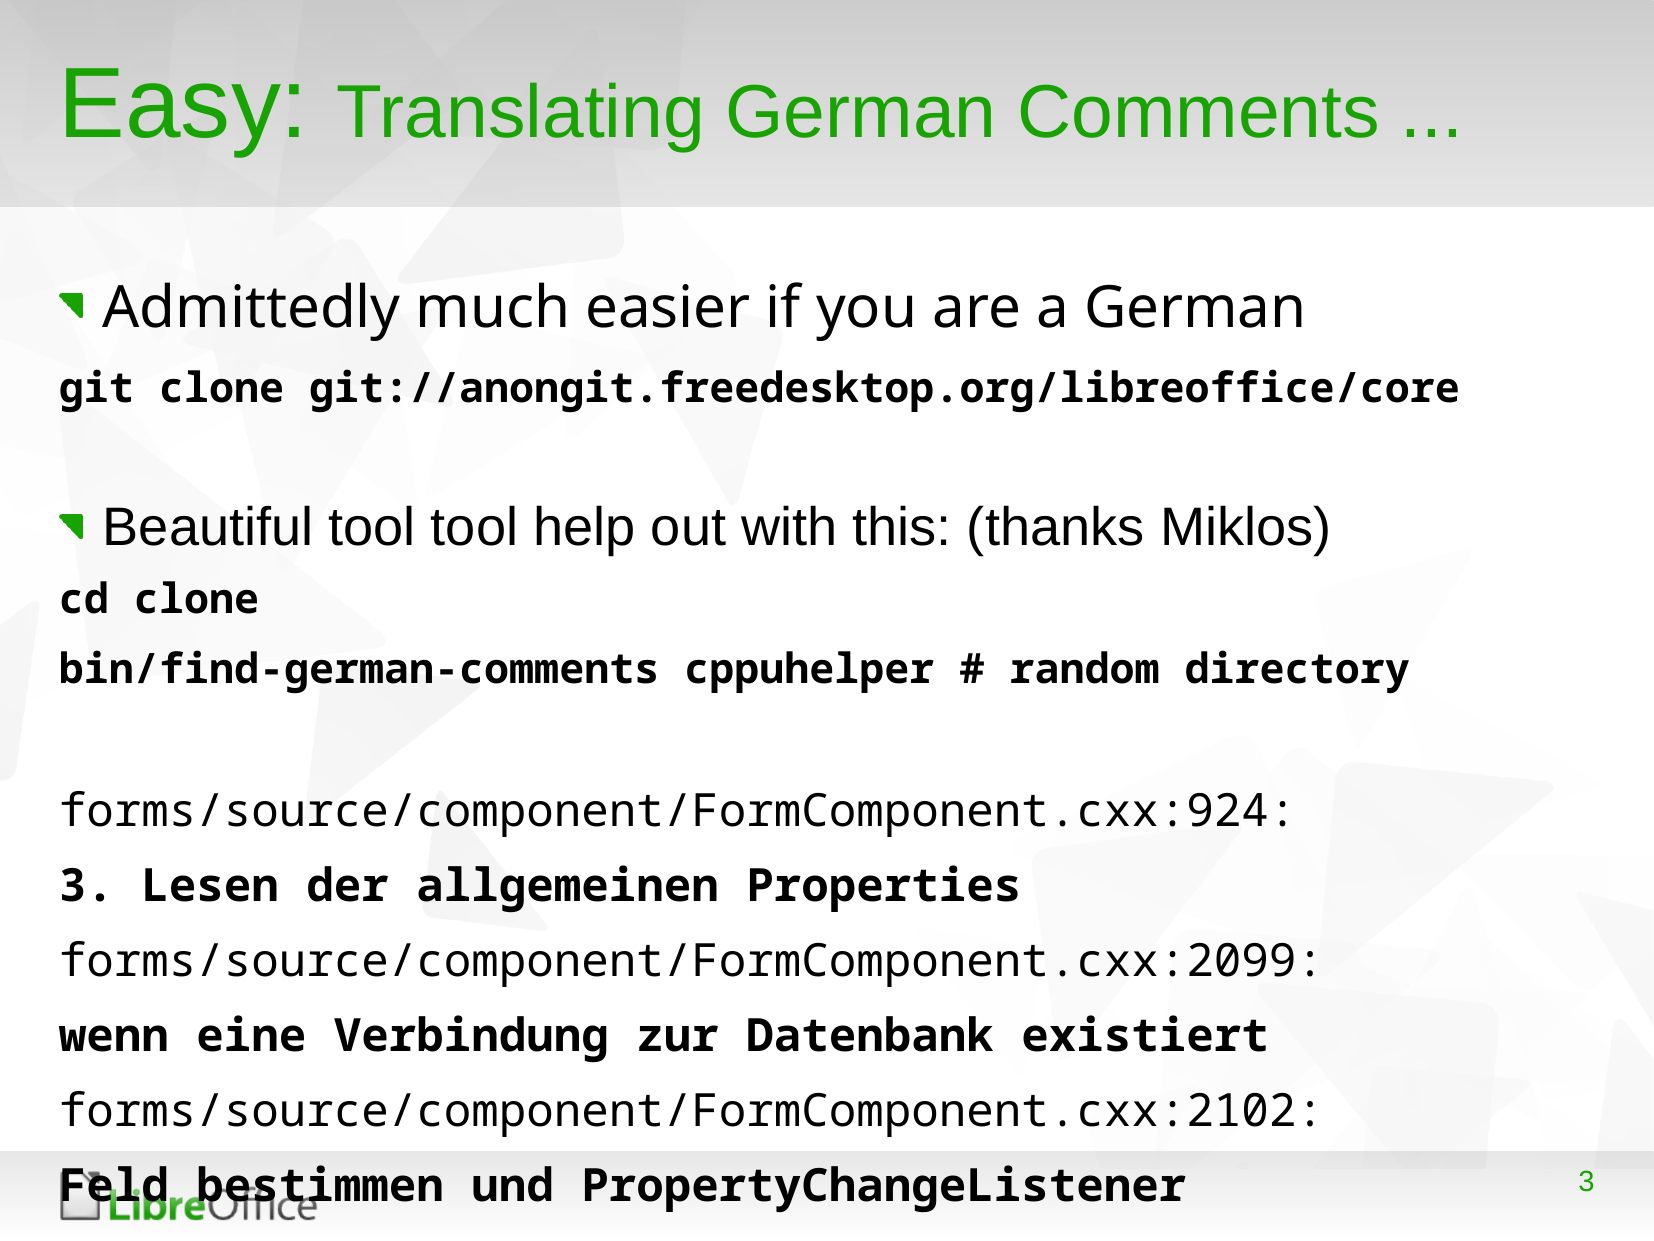

# Easy: Translating German Comments ...
Admittedly much easier if you are a German
git clone git://anongit.freedesktop.org/libreoffice/core
Beautiful tool tool help out with this: (thanks Miklos)
cd clone
bin/find-german-comments cppuhelper # random directory
forms/source/component/FormComponent.cxx:924:
3. Lesen der allgemeinen Properties
forms/source/component/FormComponent.cxx:2099:
wenn eine Verbindung zur Datenbank existiert
forms/source/component/FormComponent.cxx:2102:
Feld bestimmen und PropertyChangeListener
...
3